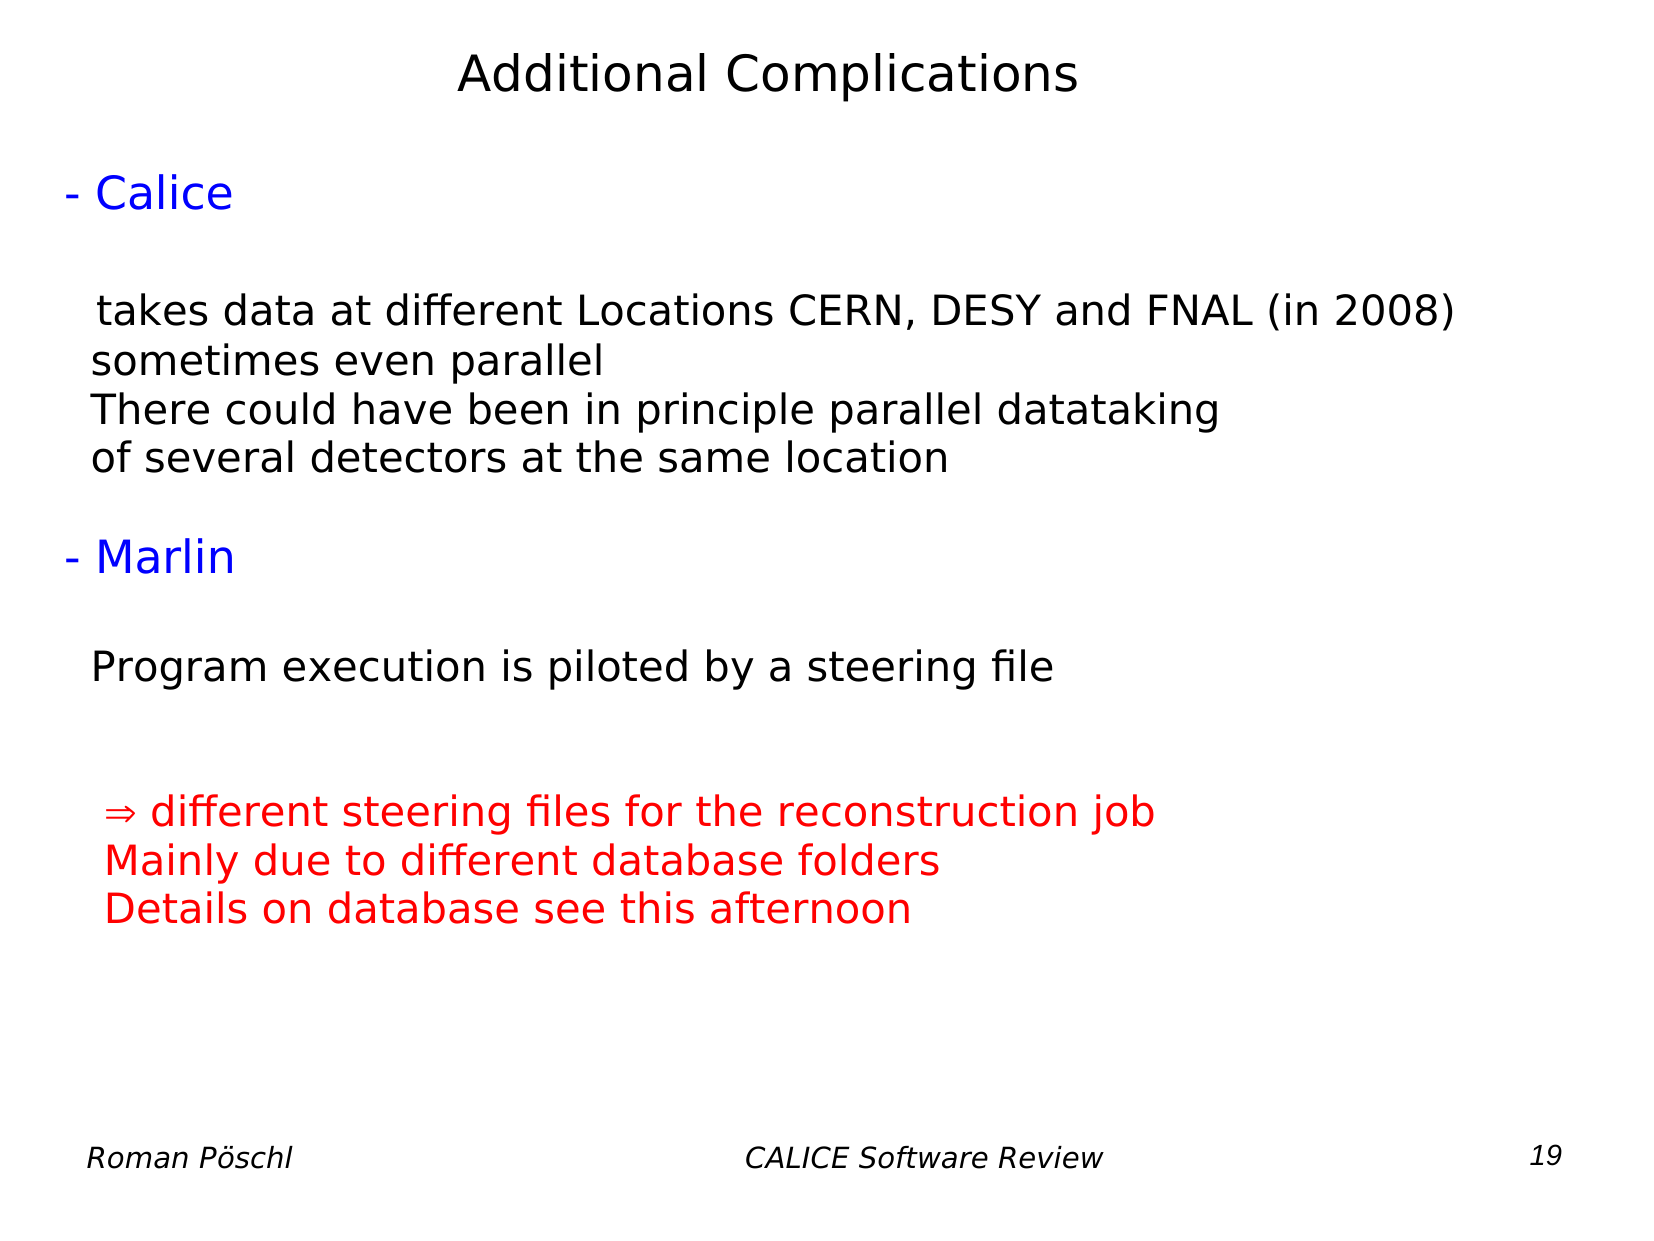

Additional Complications
- Calice
 takes data at different Locations CERN, DESY and FNAL (in 2008)
 sometimes even parallel
 There could have been in principle parallel datataking
 of several detectors at the same location
- Marlin
 Program execution is piloted by a steering file
 Þ different steering files for the reconstruction job
 Mainly due to different database folders
 Details on database see this afternoon